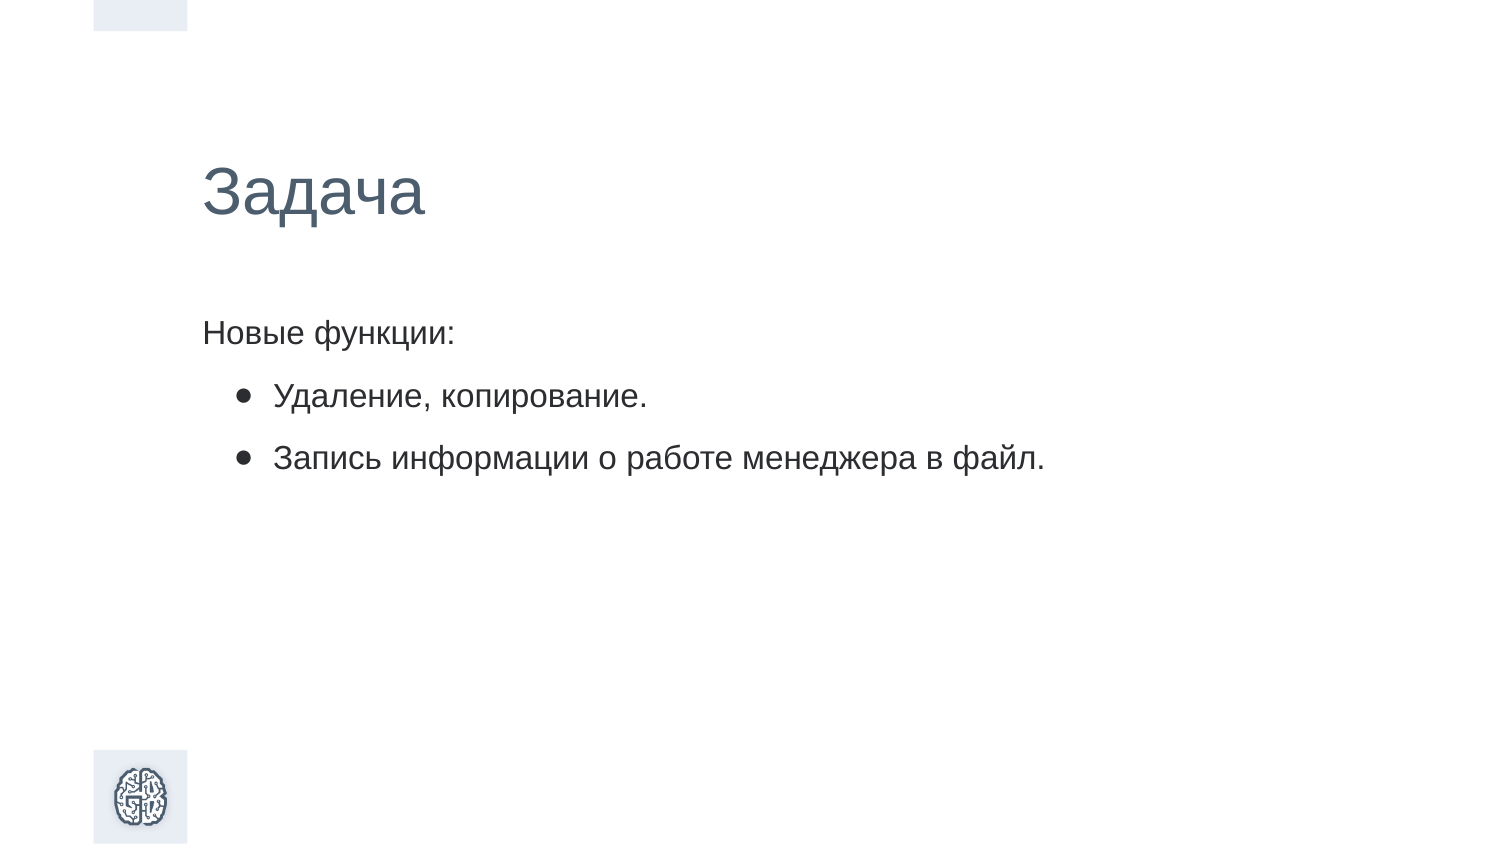

Задача
Новые функции:
Удаление, копирование.
Запись информации о работе менеджера в файл.